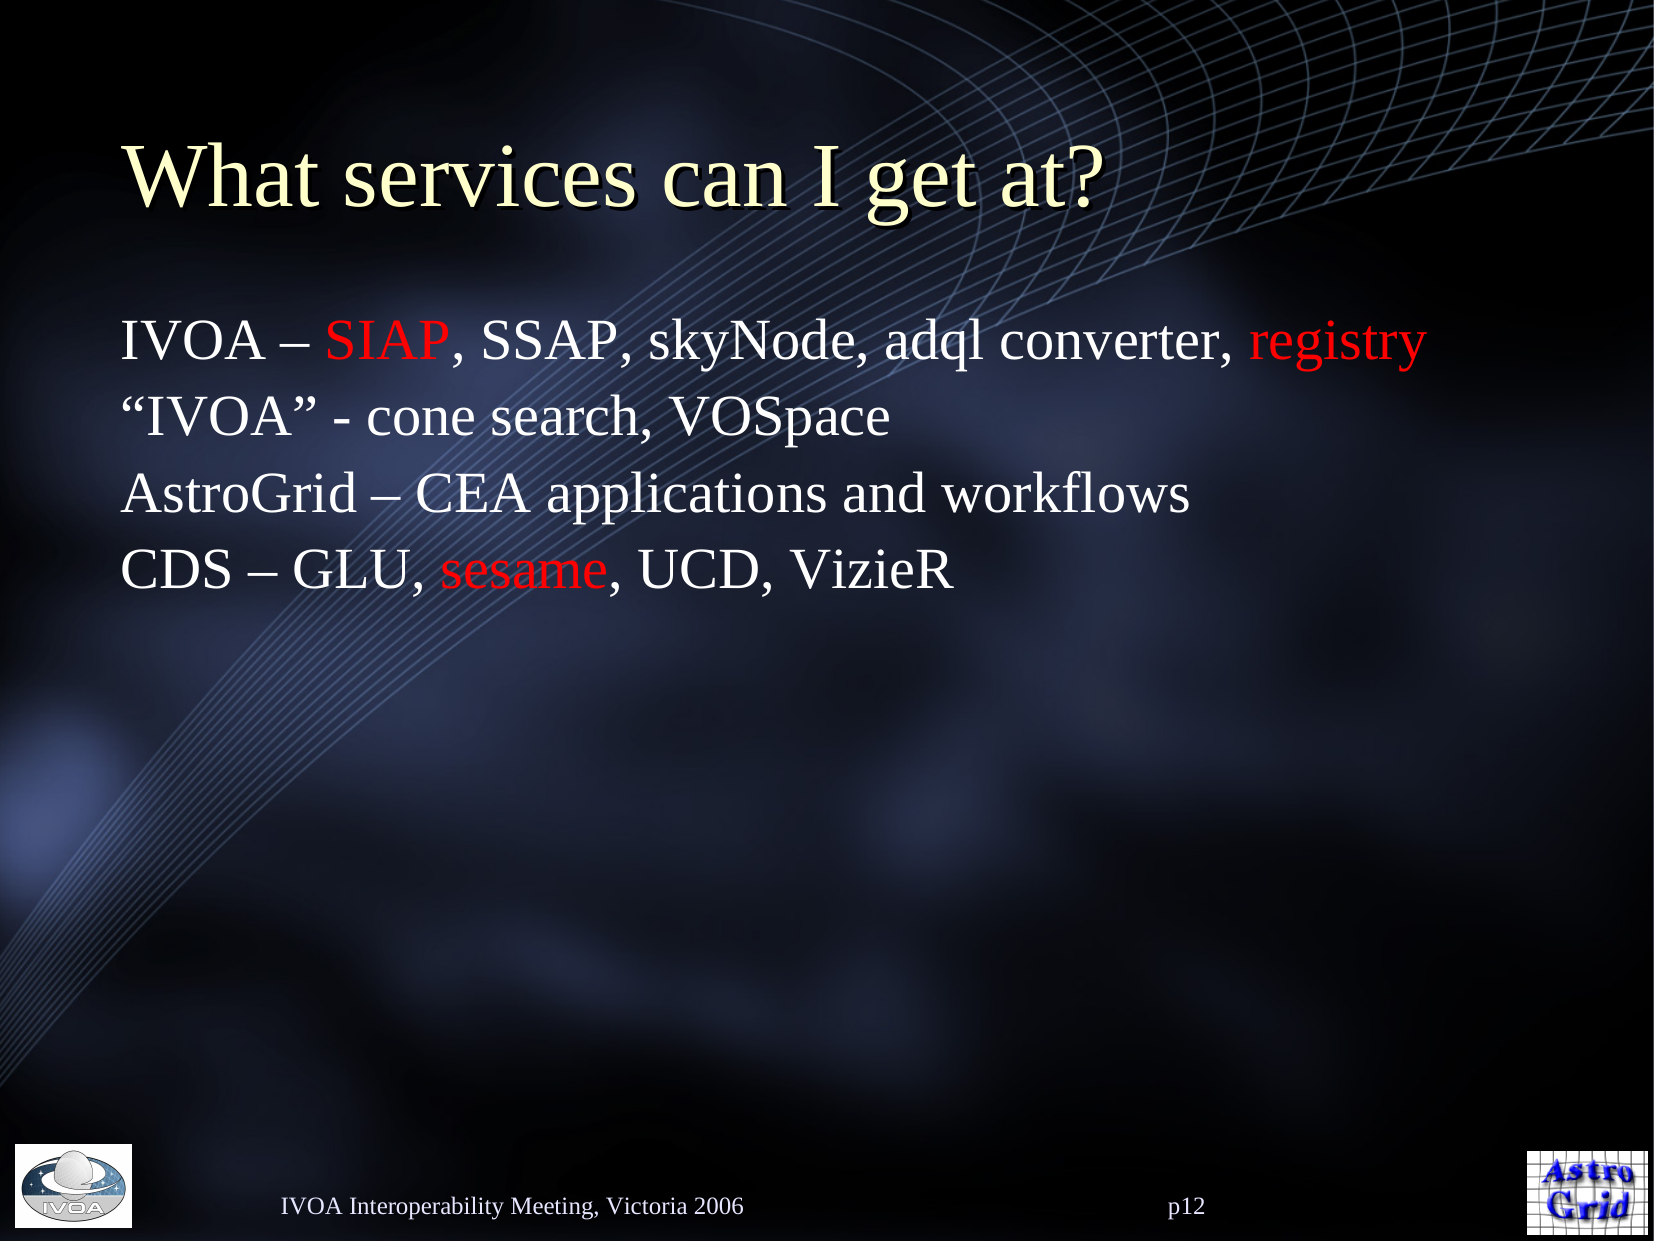

# What services can I get at?
IVOA – SIAP, SSAP, skyNode, adql converter, registry
“IVOA” - cone search, VOSpace
AstroGrid – CEA applications and workflows
CDS – GLU, sesame, UCD, VizieR